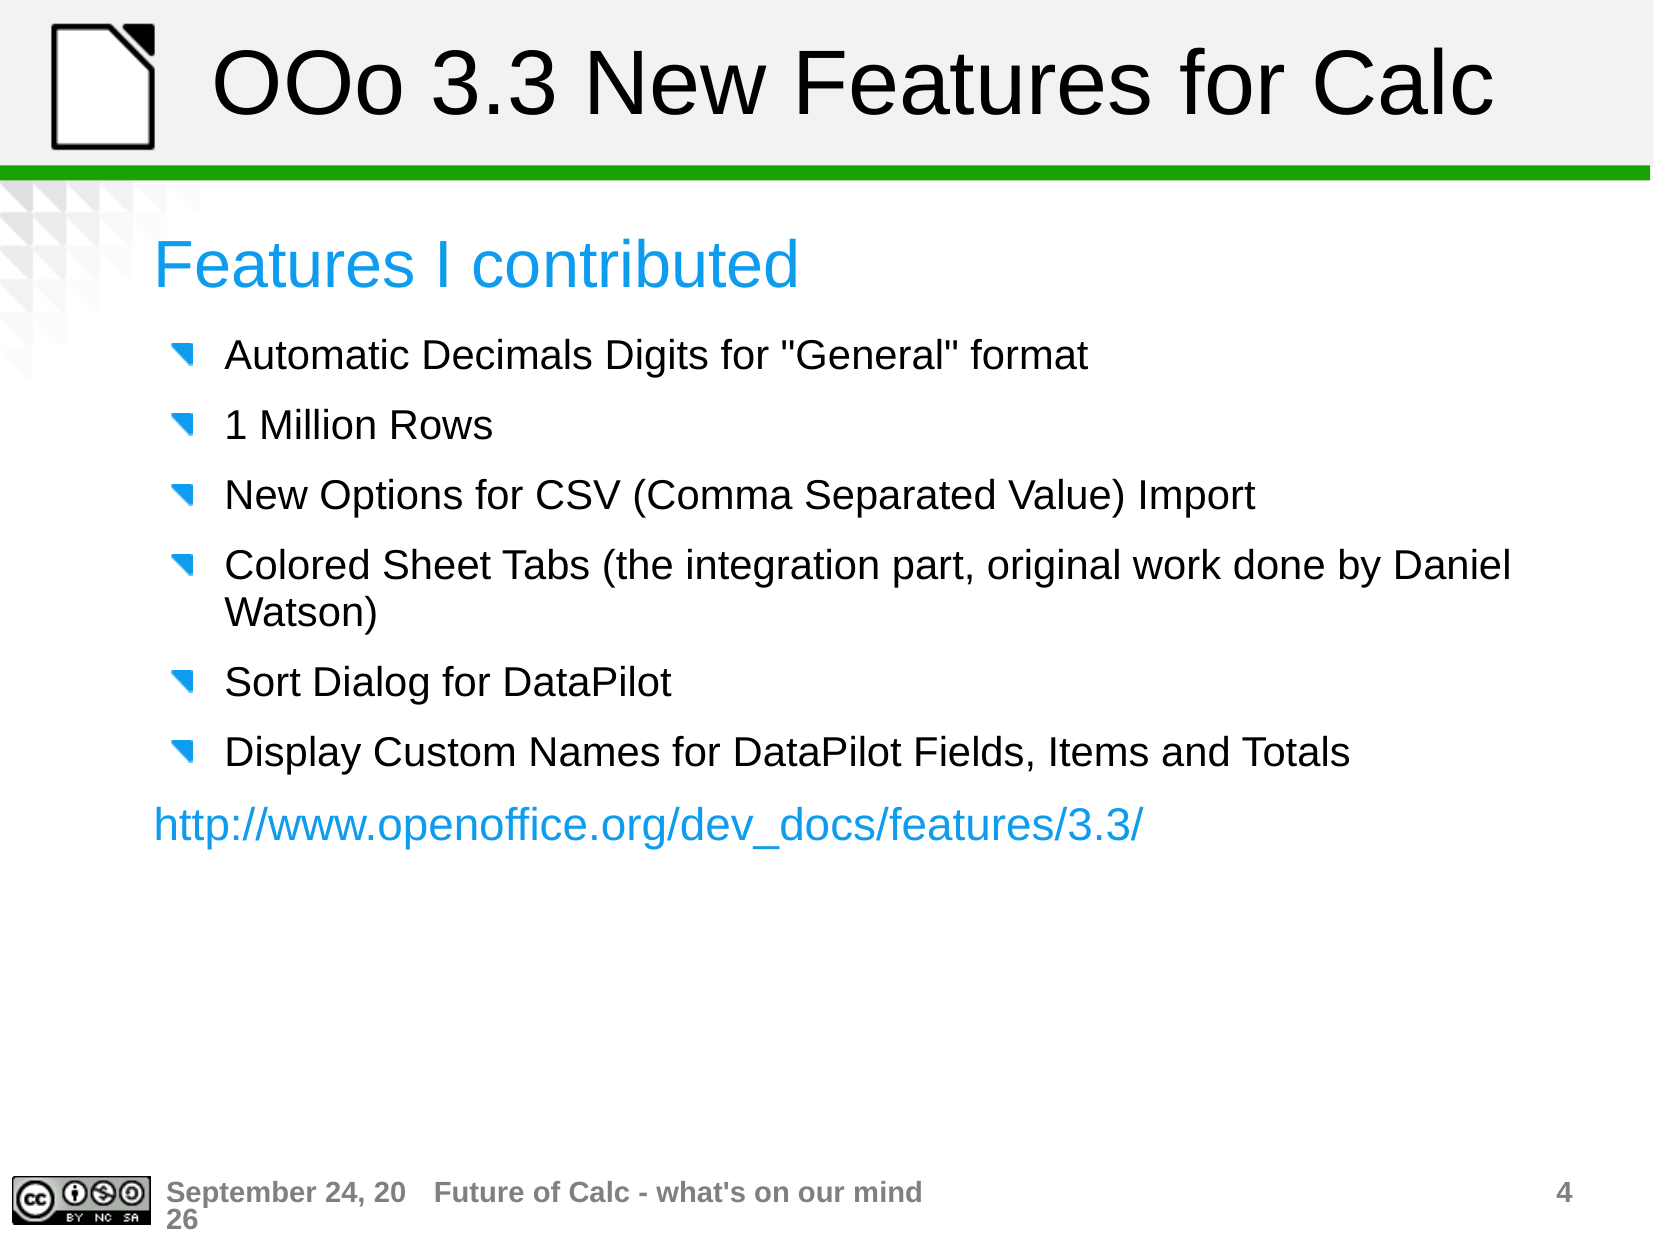

# OOo 3.3 New Features for Calc
Features I contributed
Automatic Decimals Digits for "General" format
1 Million Rows
New Options for CSV (Comma Separated Value) Import
Colored Sheet Tabs (the integration part, original work done by Daniel Watson)
Sort Dialog for DataPilot
Display Custom Names for DataPilot Fields, Items and Totals
http://www.openoffice.org/dev_docs/features/3.3/
Future of Calc - what's on our mind
4